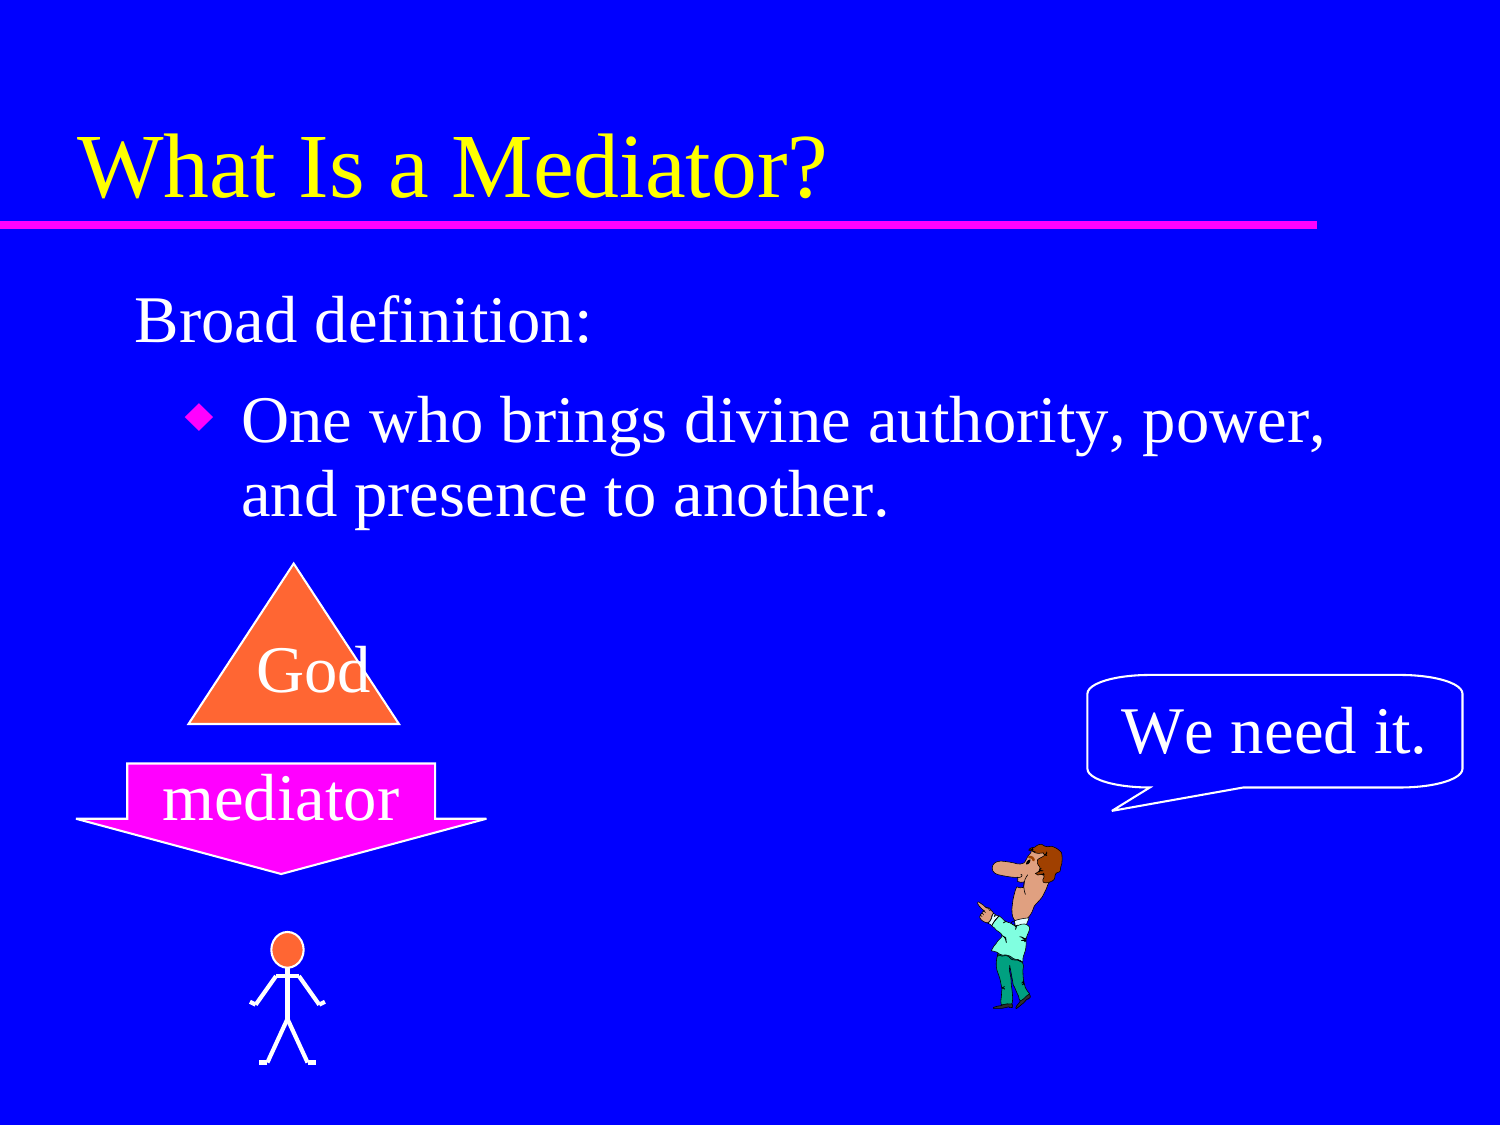

# What Is a Mediator?
Broad definition:
One who brings divine authority, power, and presence to another.
God
We need it.
mediator